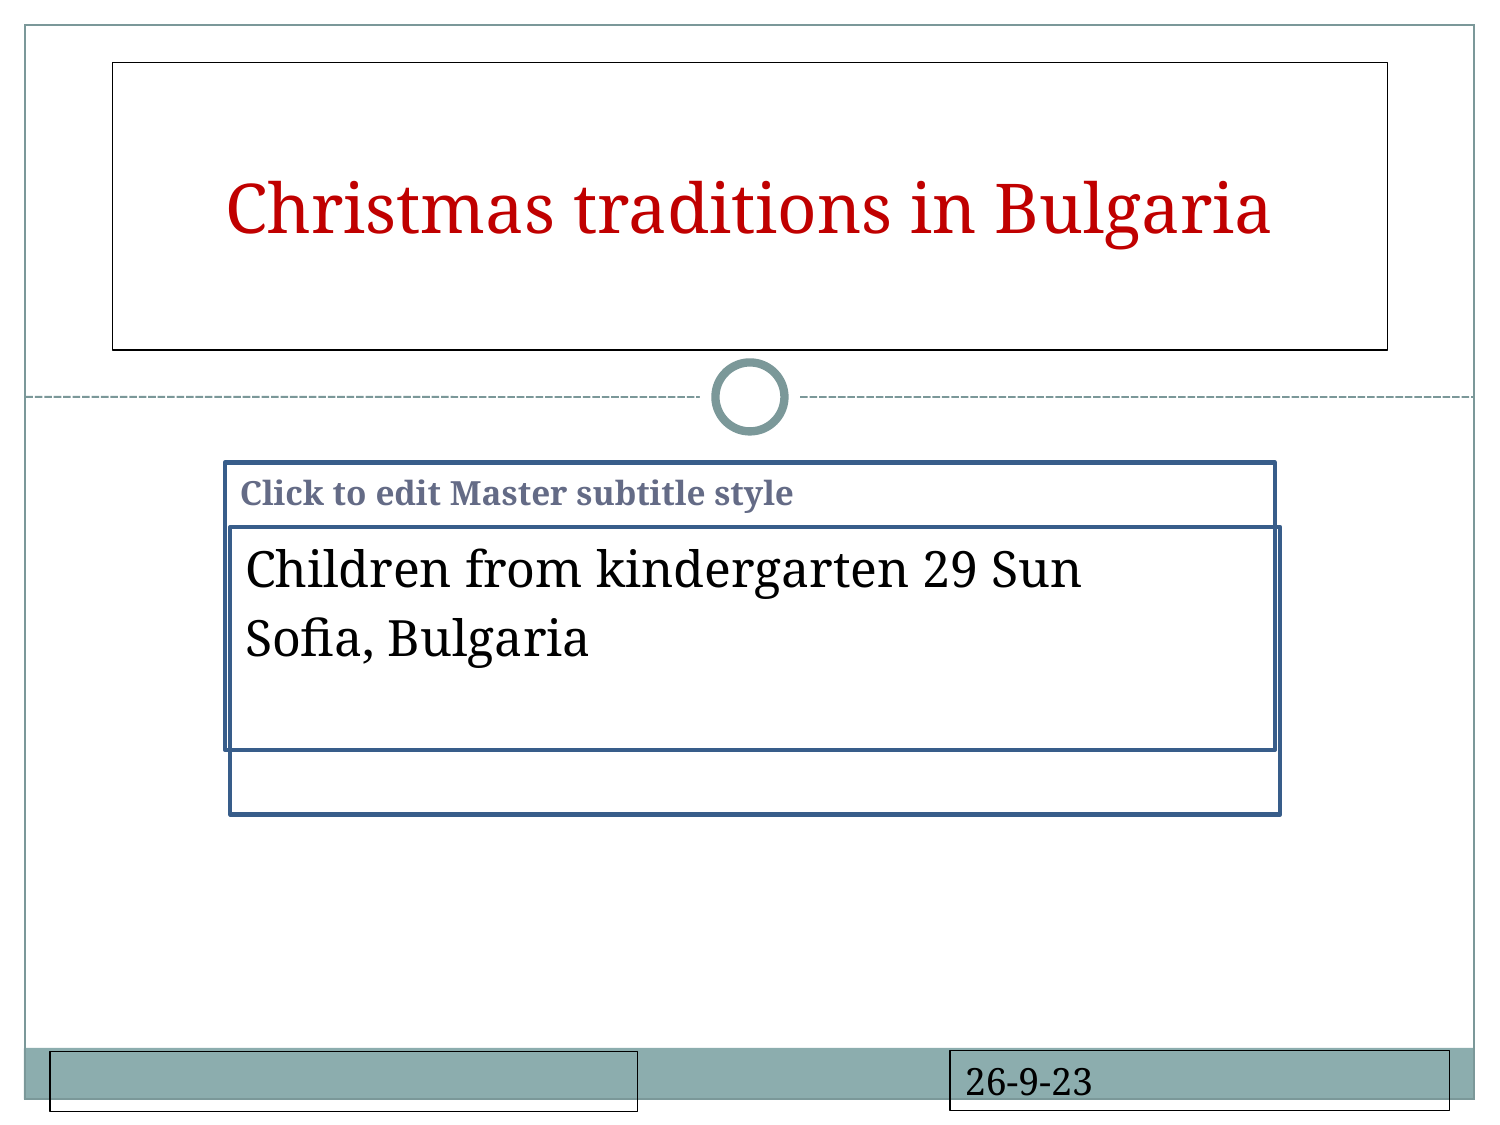

# Christmas traditions in Bulgaria
Children from kindergarten 29 Sun
Sofia, Bulgaria
26-8-21